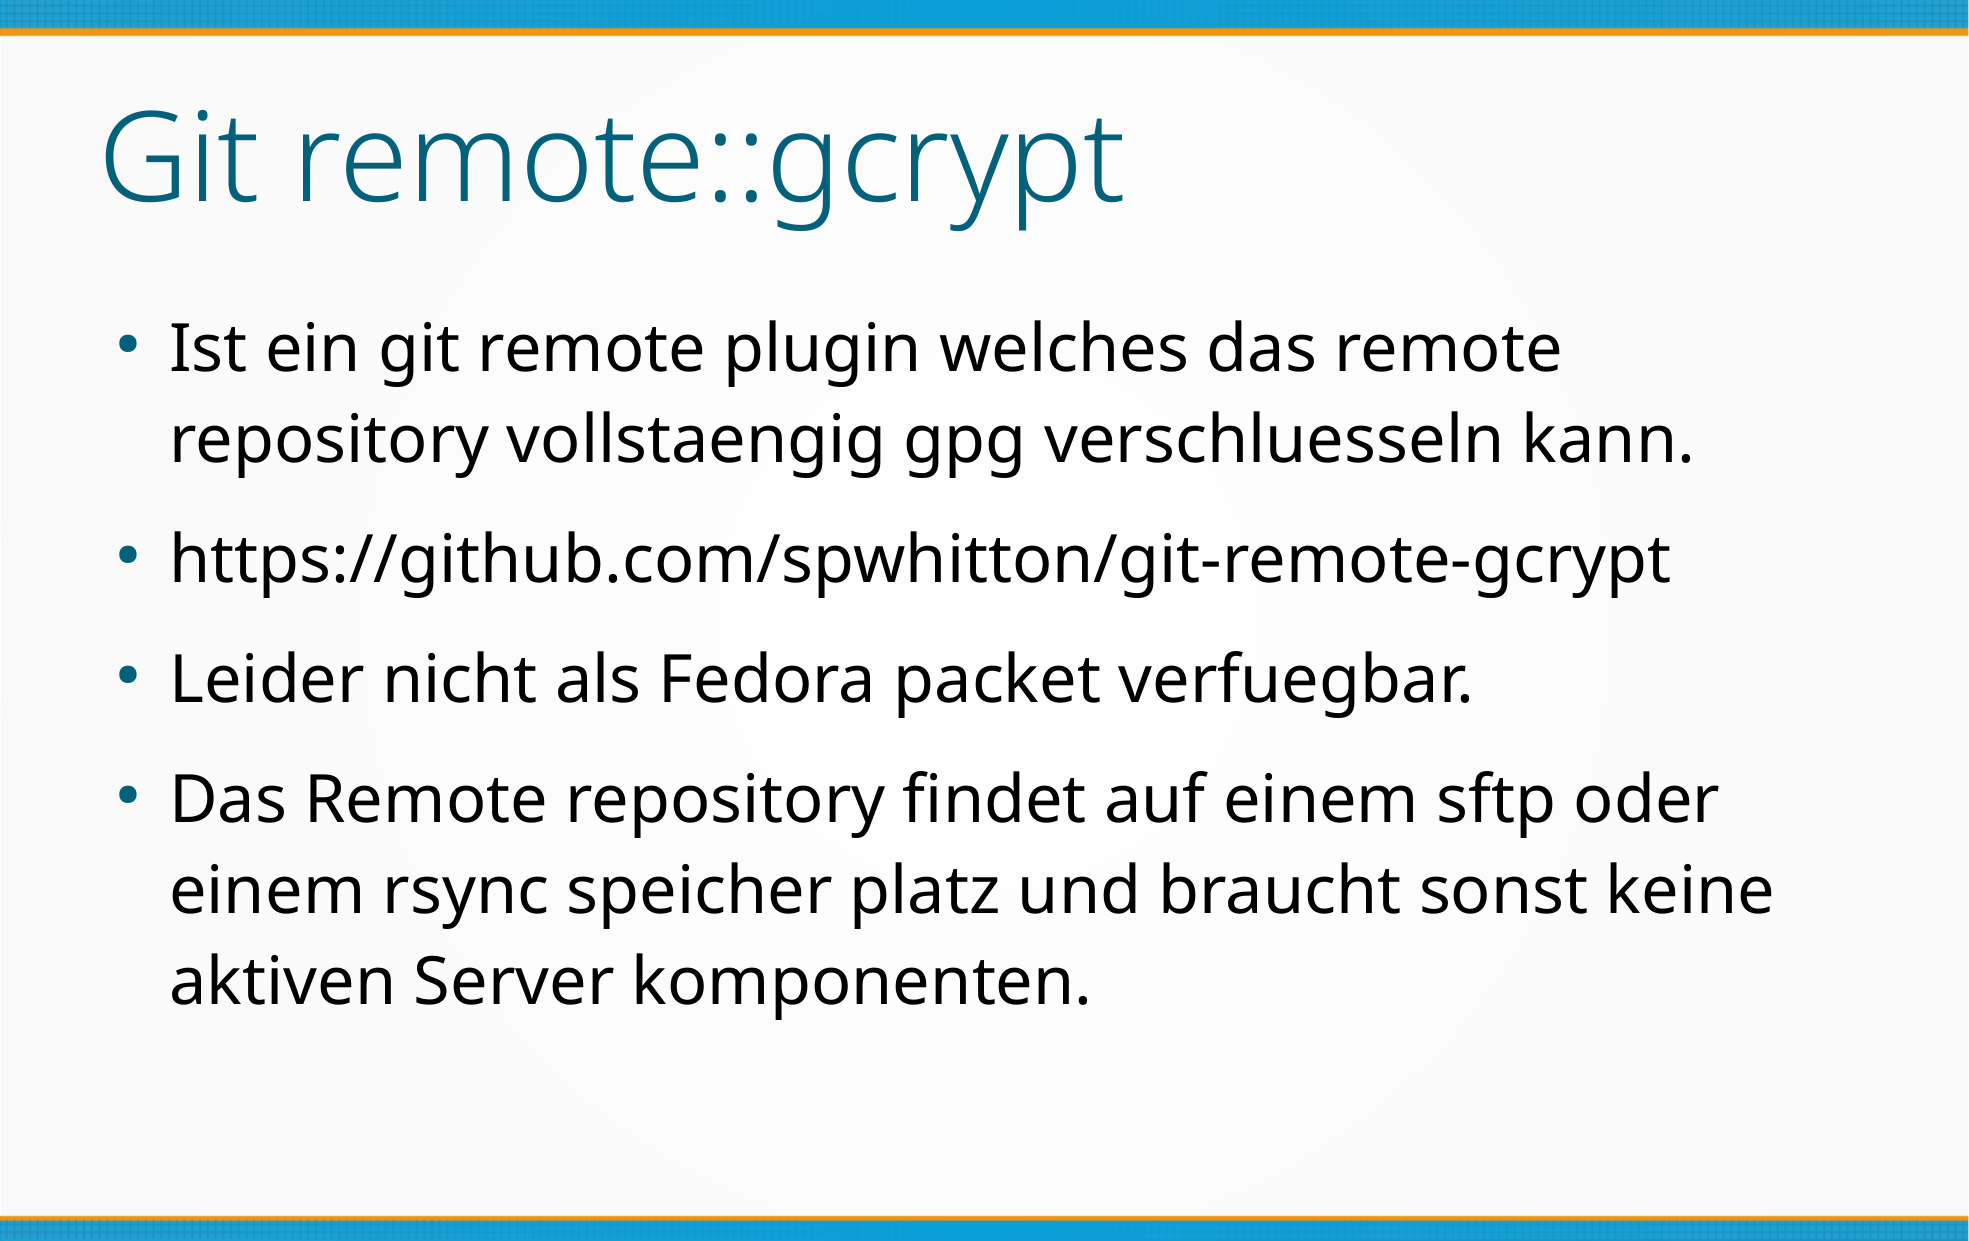

# Git remote::gcrypt
Ist ein git remote plugin welches das remote repository vollstaengig gpg verschluesseln kann.
https://github.com/spwhitton/git-remote-gcrypt
Leider nicht als Fedora packet verfuegbar.
Das Remote repository findet auf einem sftp oder einem rsync speicher platz und braucht sonst keine aktiven Server komponenten.